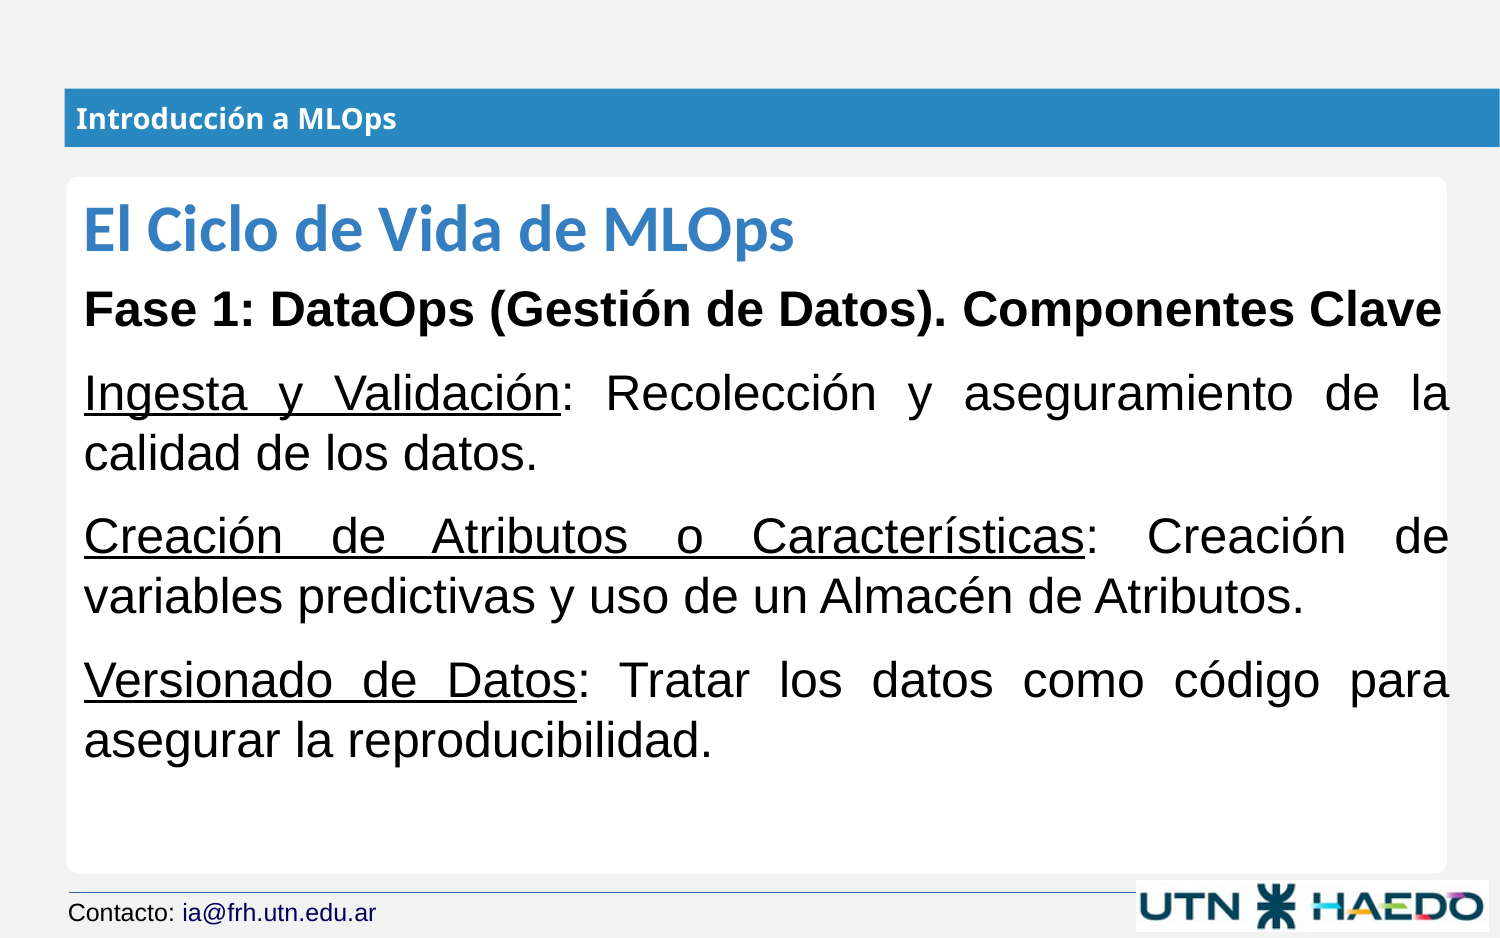

Introducción a MLOps
El Ciclo de Vida de MLOps
Fase 1: DataOps (Gestión de Datos). Componentes Clave
Ingesta y Validación: Recolección y aseguramiento de la calidad de los datos.
Creación de Atributos o Características: Creación de variables predictivas y uso de un Almacén de Atributos.
Versionado de Datos: Tratar los datos como código para asegurar la reproducibilidad.